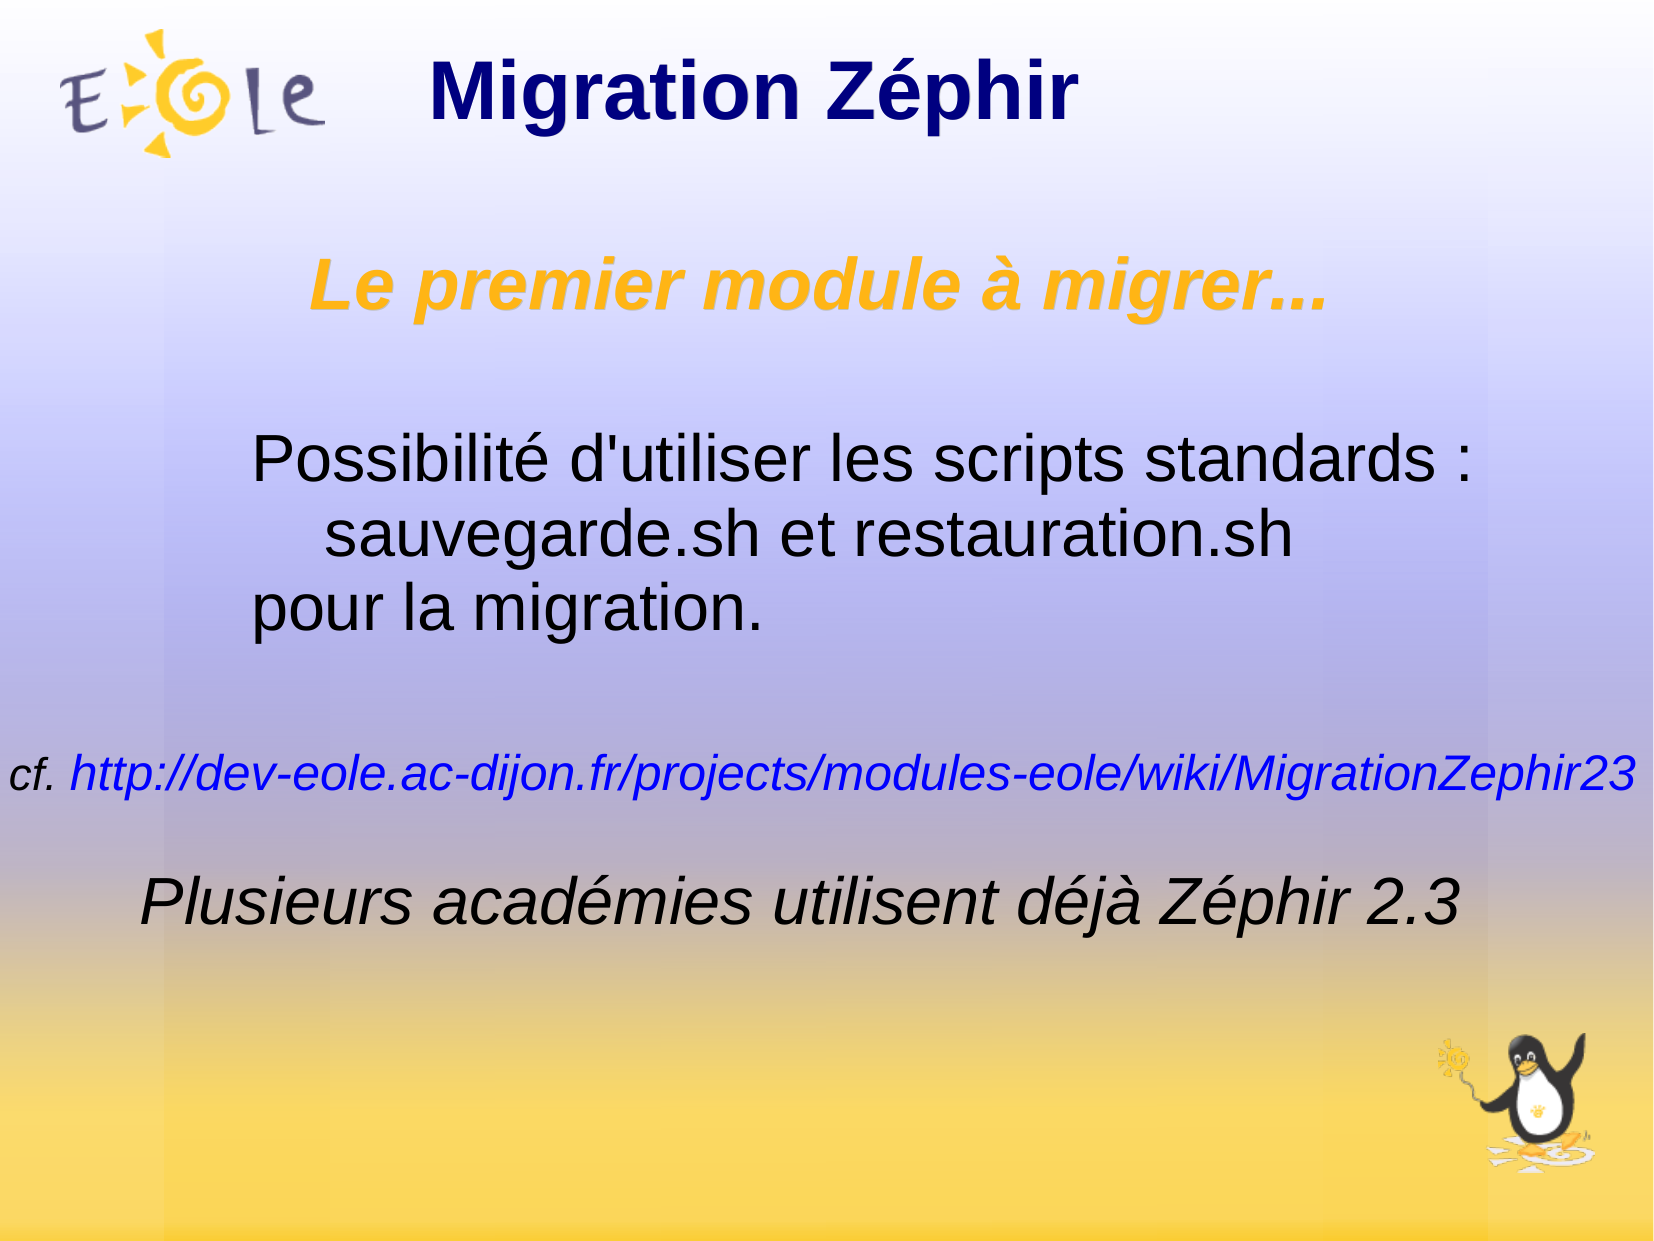

Migration Zéphir
Le premier module à migrer...
Possibilité d'utiliser les scripts standards :
	sauvegarde.sh et restauration.sh
pour la migration.
cf. http://dev-eole.ac-dijon.fr/projects/modules-eole/wiki/MigrationZephir23
Plusieurs académies utilisent déjà Zéphir 2.3